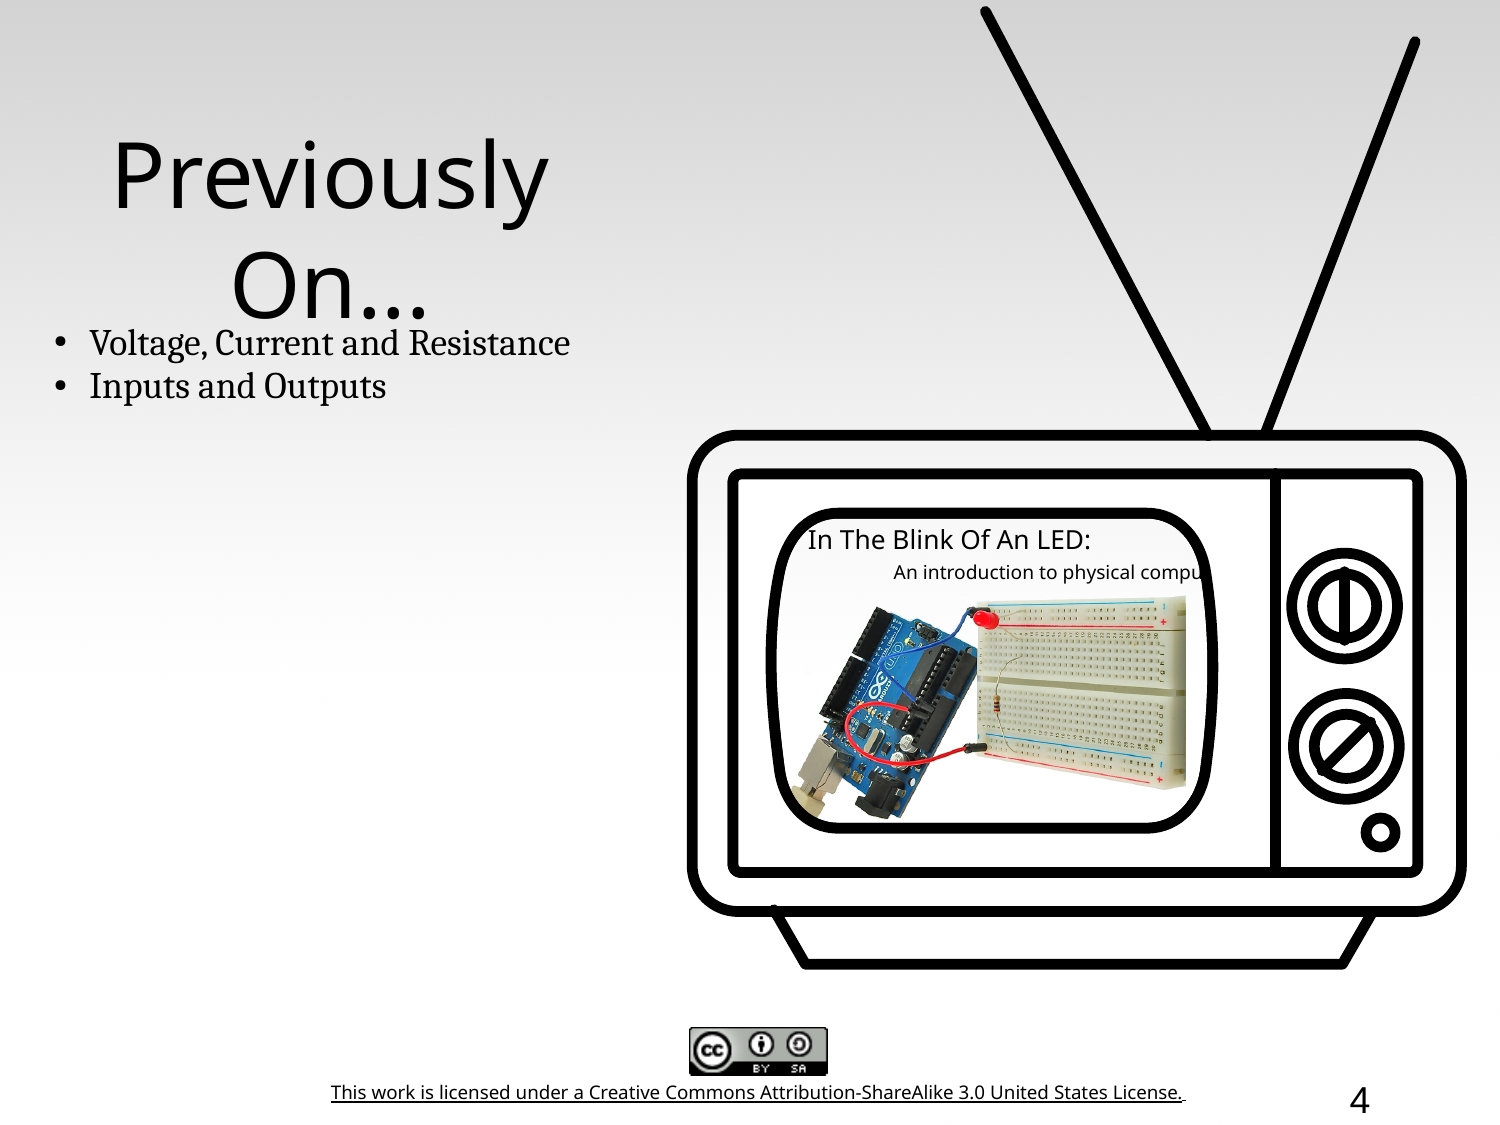

# Previously On...
Voltage, Current and Resistance
Inputs and Outputs